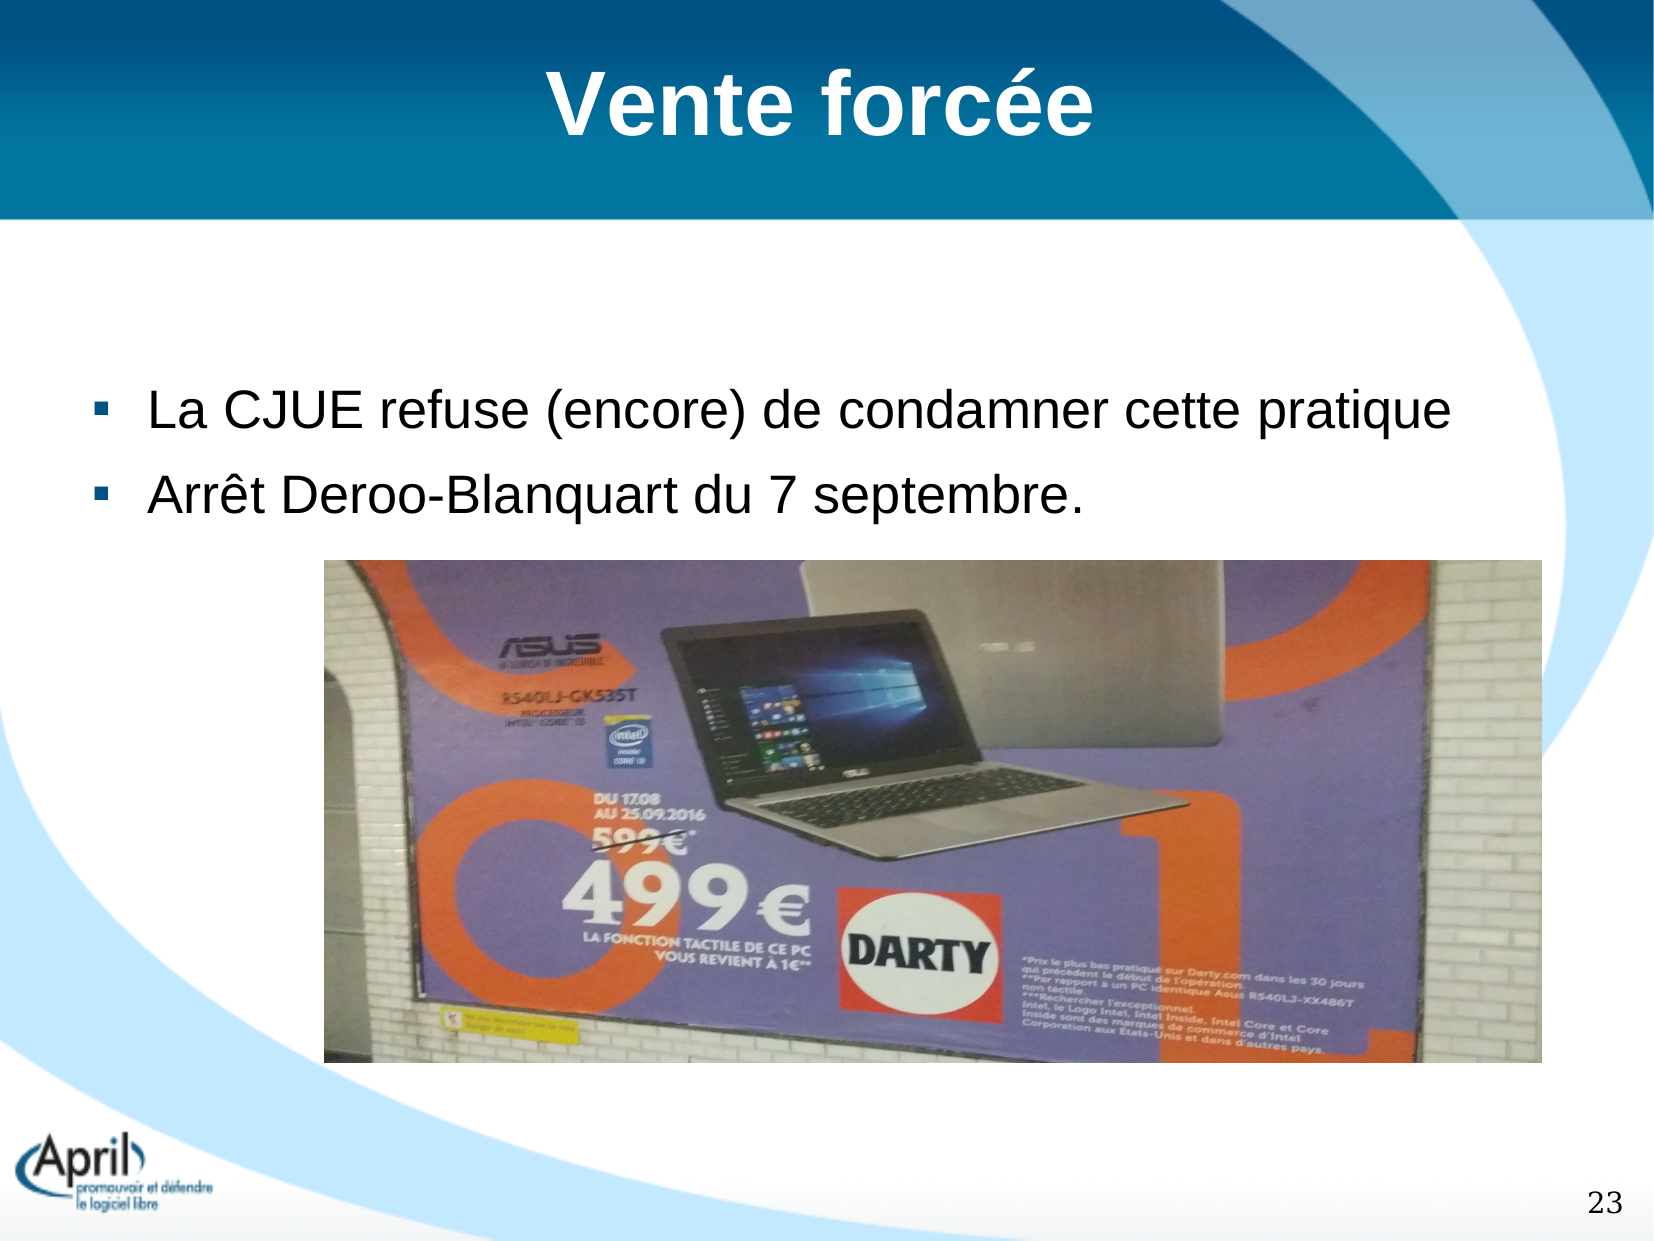

# Vente forcée
La CJUE refuse (encore) de condamner cette pratique
Arrêt Deroo-Blanquart du 7 septembre.
23